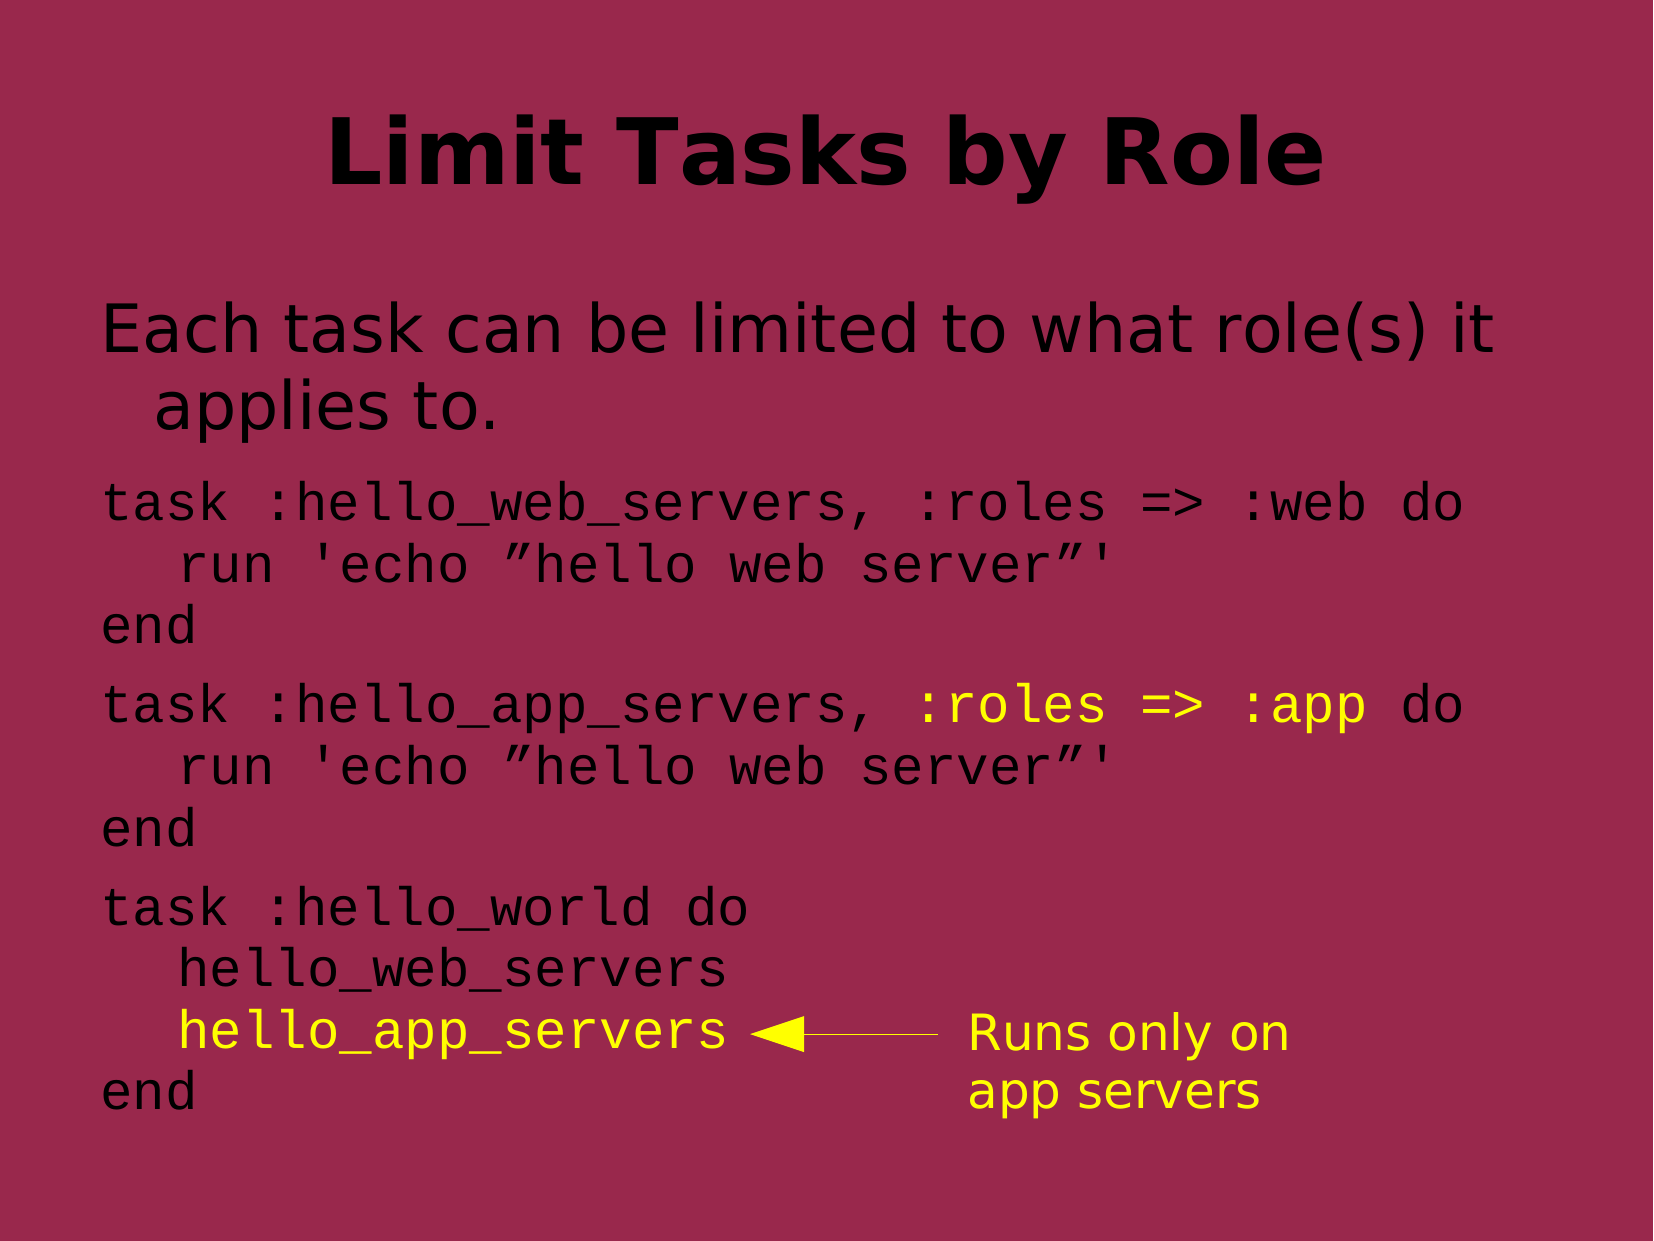

# Limit Tasks by Role
Each task can be limited to what role(s) it applies to.
task :hello_web_servers, :roles => :web do
run 'echo ”hello web server”'
end
task :hello_app_servers, :roles => :app do
run 'echo ”hello web server”'
end
task :hello_world do
hello_web_servers
hello_app_servers
end
Runs only on app servers